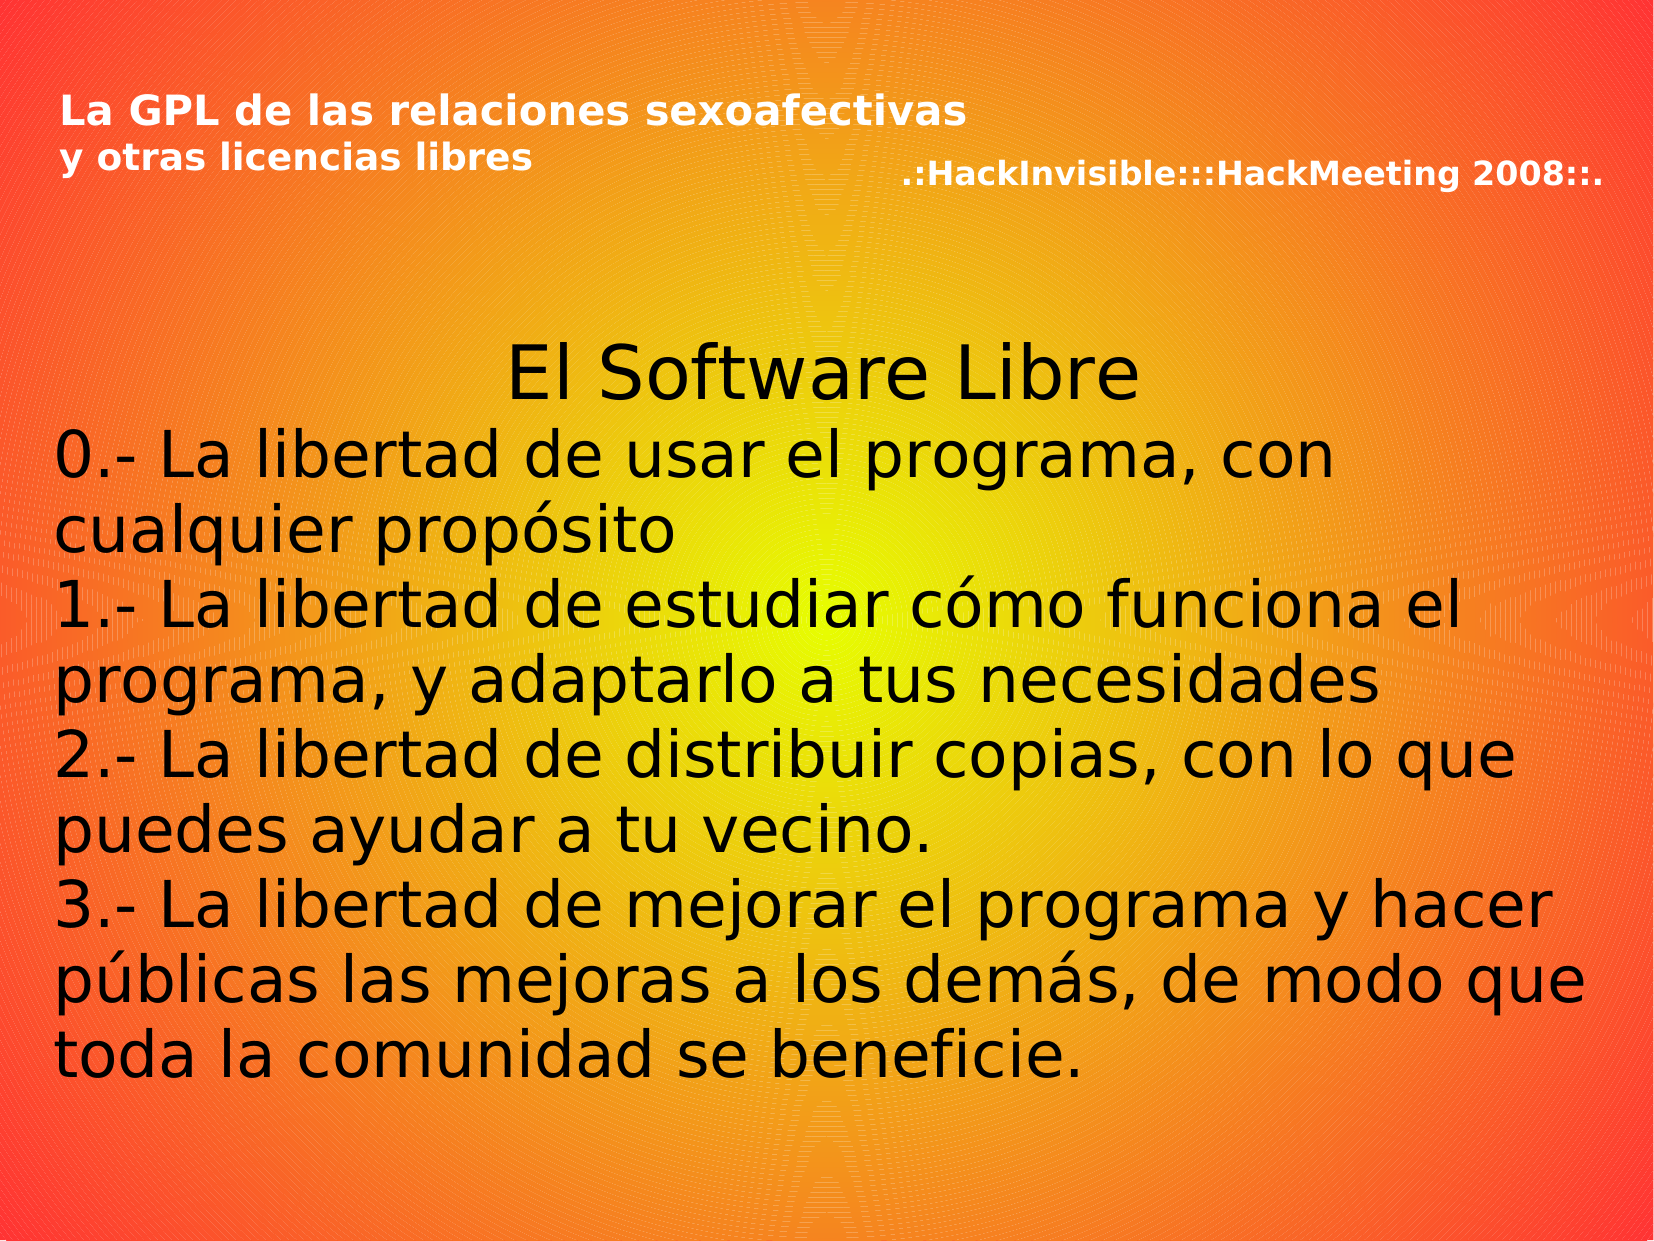

#
La GPL de las relaciones sexoafectivas
y otras licencias libres
El Software Libre
0.- La libertad de usar el programa, con cualquier propósito
1.- La libertad de estudiar cómo funciona el programa, y adaptarlo a tus necesidades
2.- La libertad de distribuir copias, con lo que puedes ayudar a tu vecino.
3.- La libertad de mejorar el programa y hacer públicas las mejoras a los demás, de modo que toda la comunidad se beneficie.
.:HackInvisible:::HackMeeting 2008::.